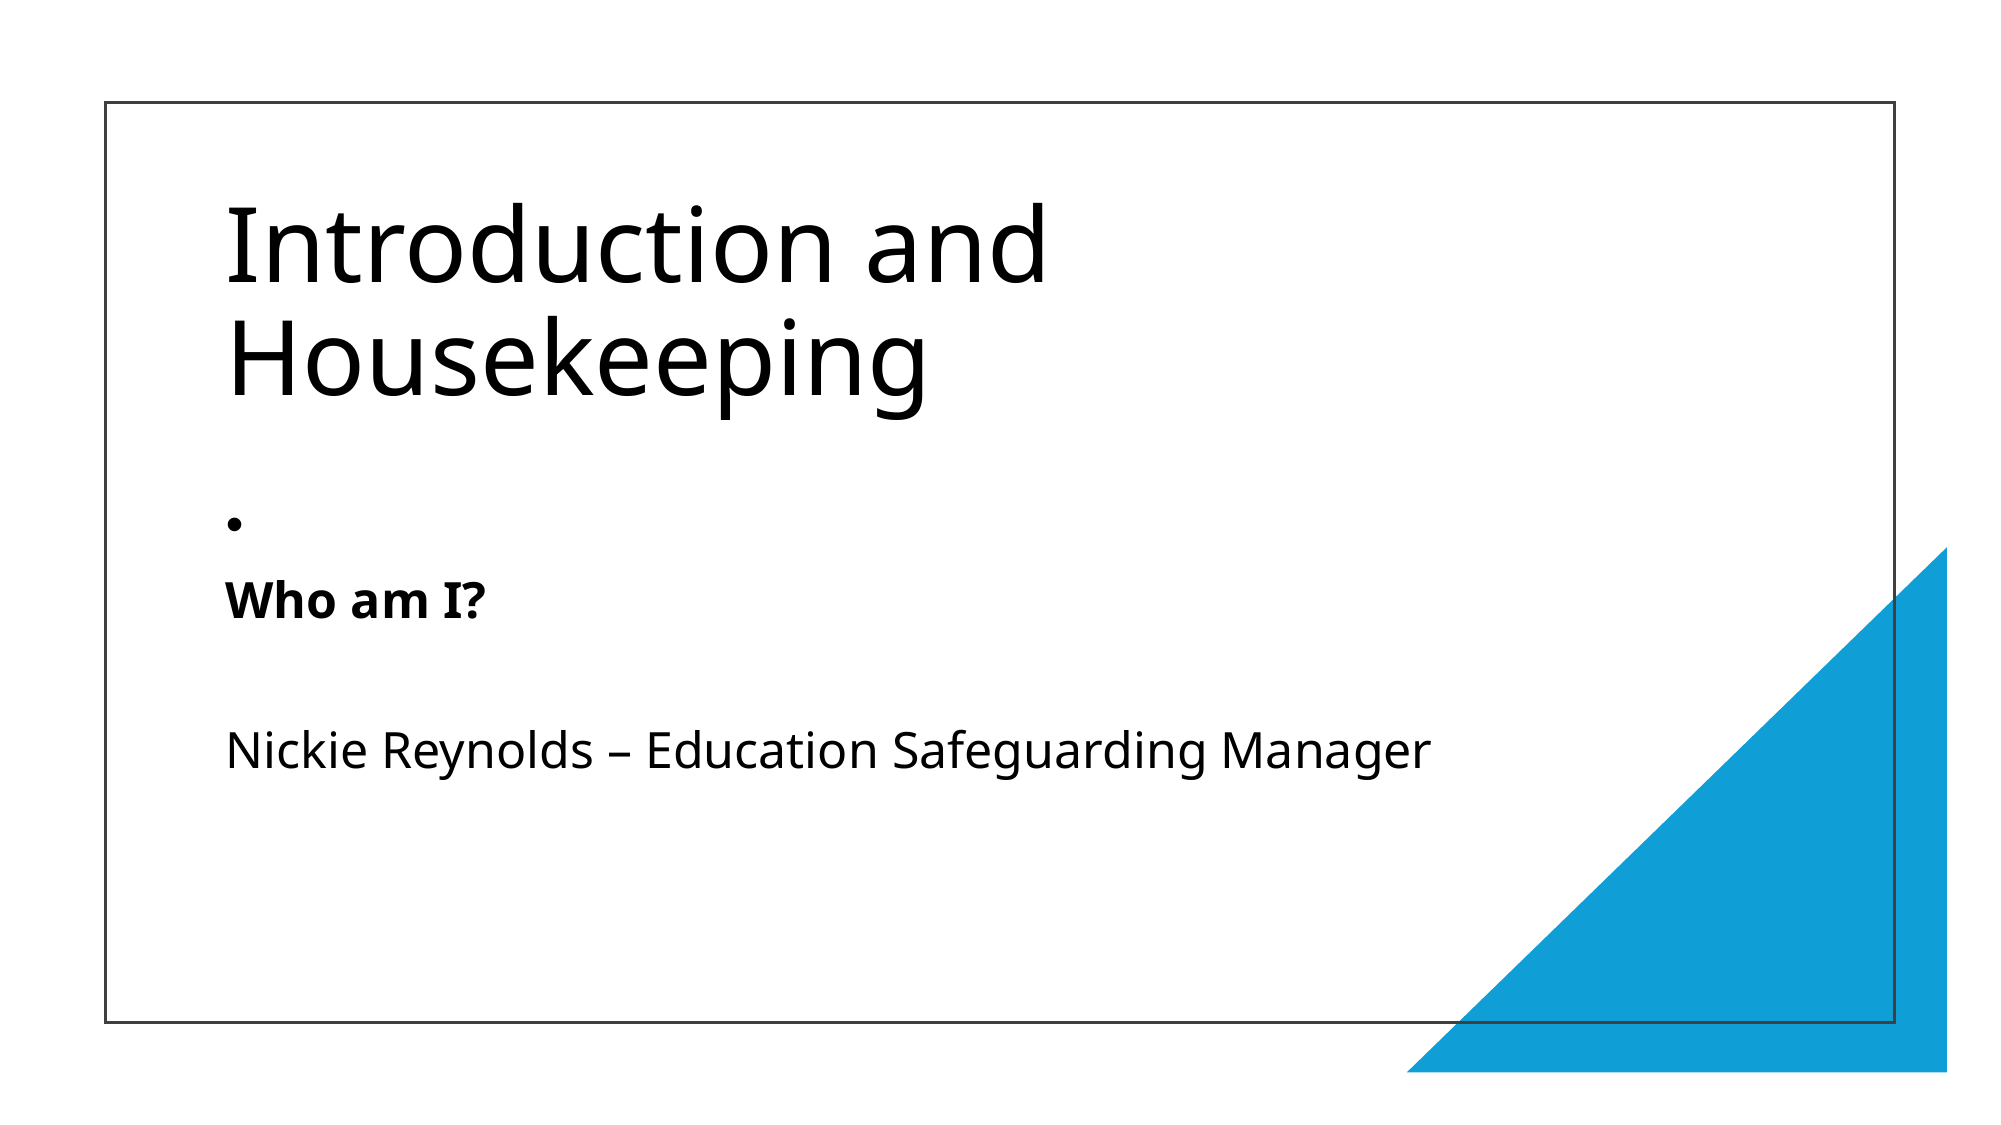

# Introduction and Housekeeping
Who am I?
Nickie Reynolds – Education Safeguarding Manager